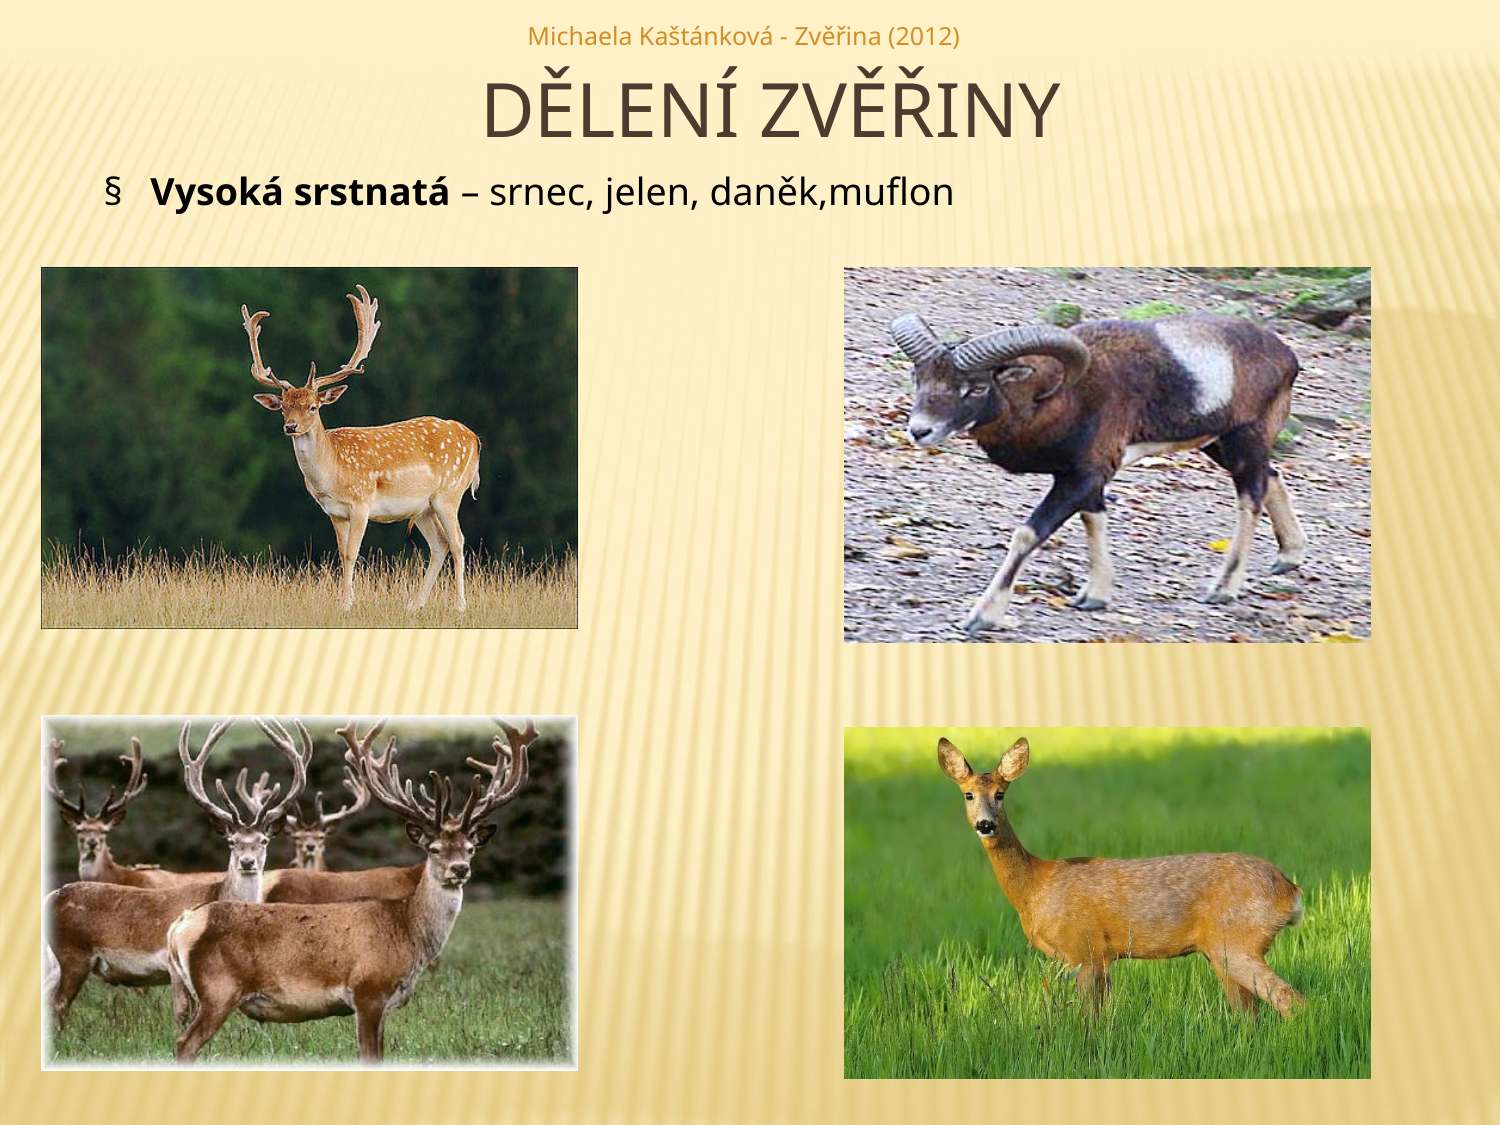

Michaela Kaštánková - Zvěřina (2012)
# dělení zvěřiny
Vysoká srstnatá – srnec, jelen, daněk,muflon